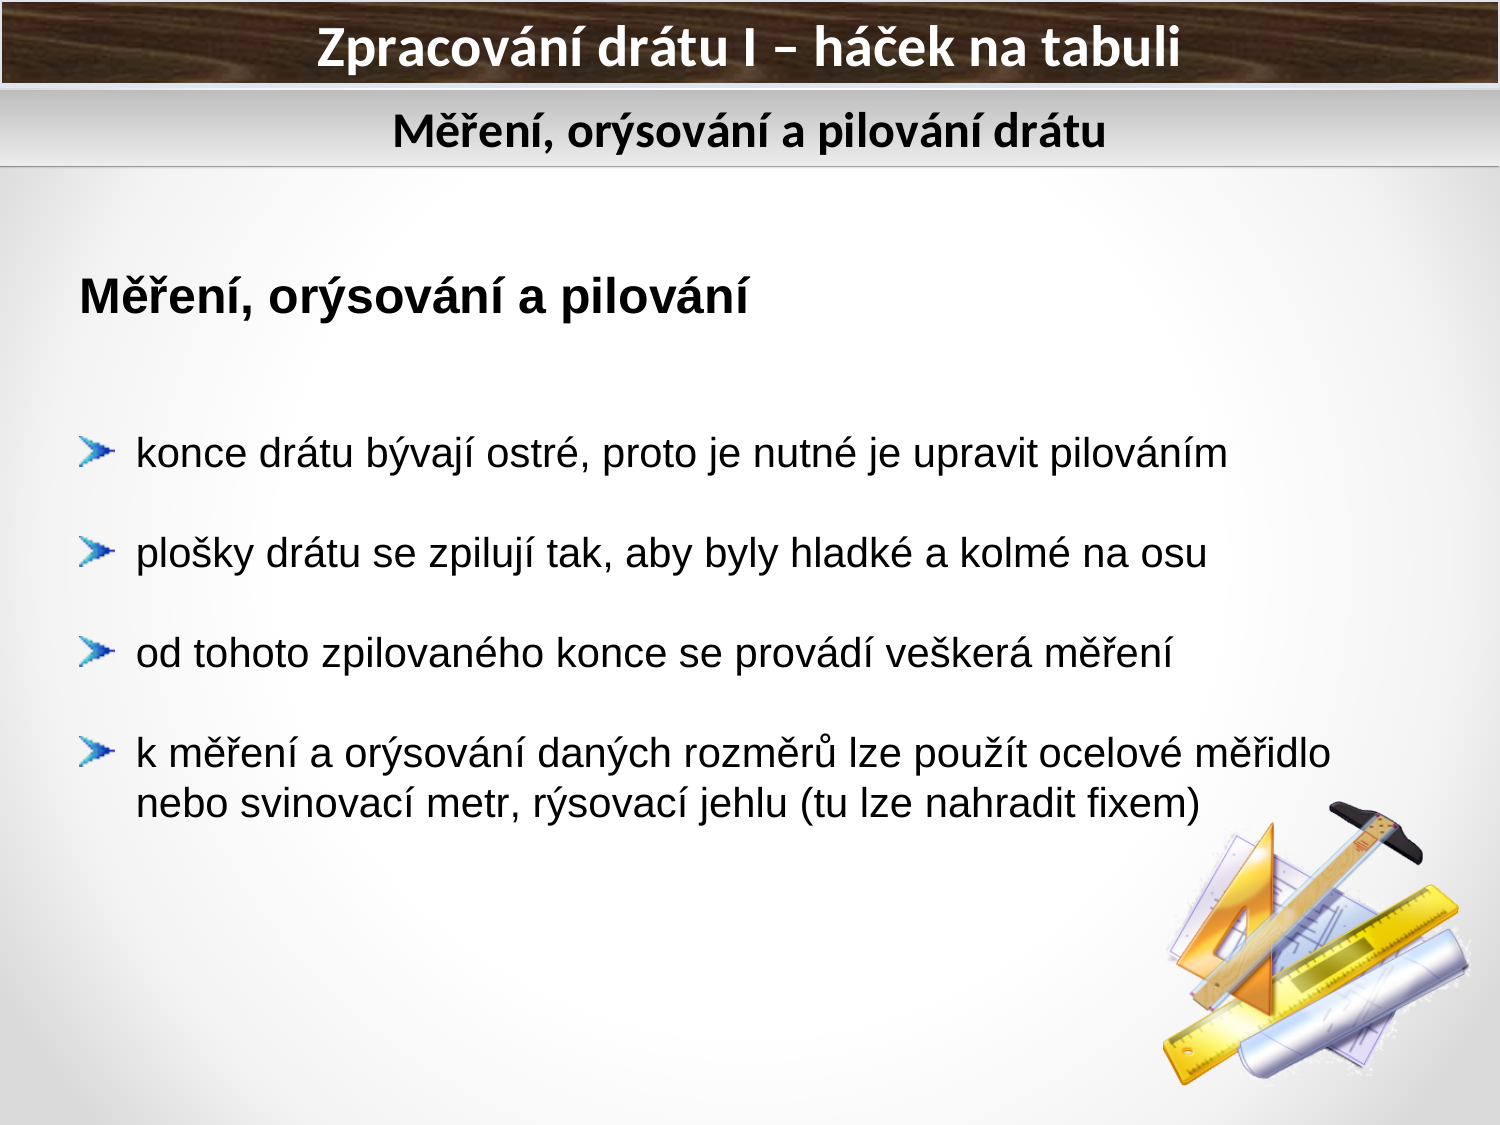

Zpracování drátu I – háček na tabuli
Měření, orýsování a pilování drátu
Měření, orýsování a pilování
konce drátu bývají ostré, proto je nutné je upravit pilováním
plošky drátu se zpilují tak, aby byly hladké a kolmé na osu
od tohoto zpilovaného konce se provádí veškerá měření
k měření a orýsování daných rozměrů lze použít ocelové měřidlo nebo svinovací metr, rýsovací jehlu (tu lze nahradit fixem)